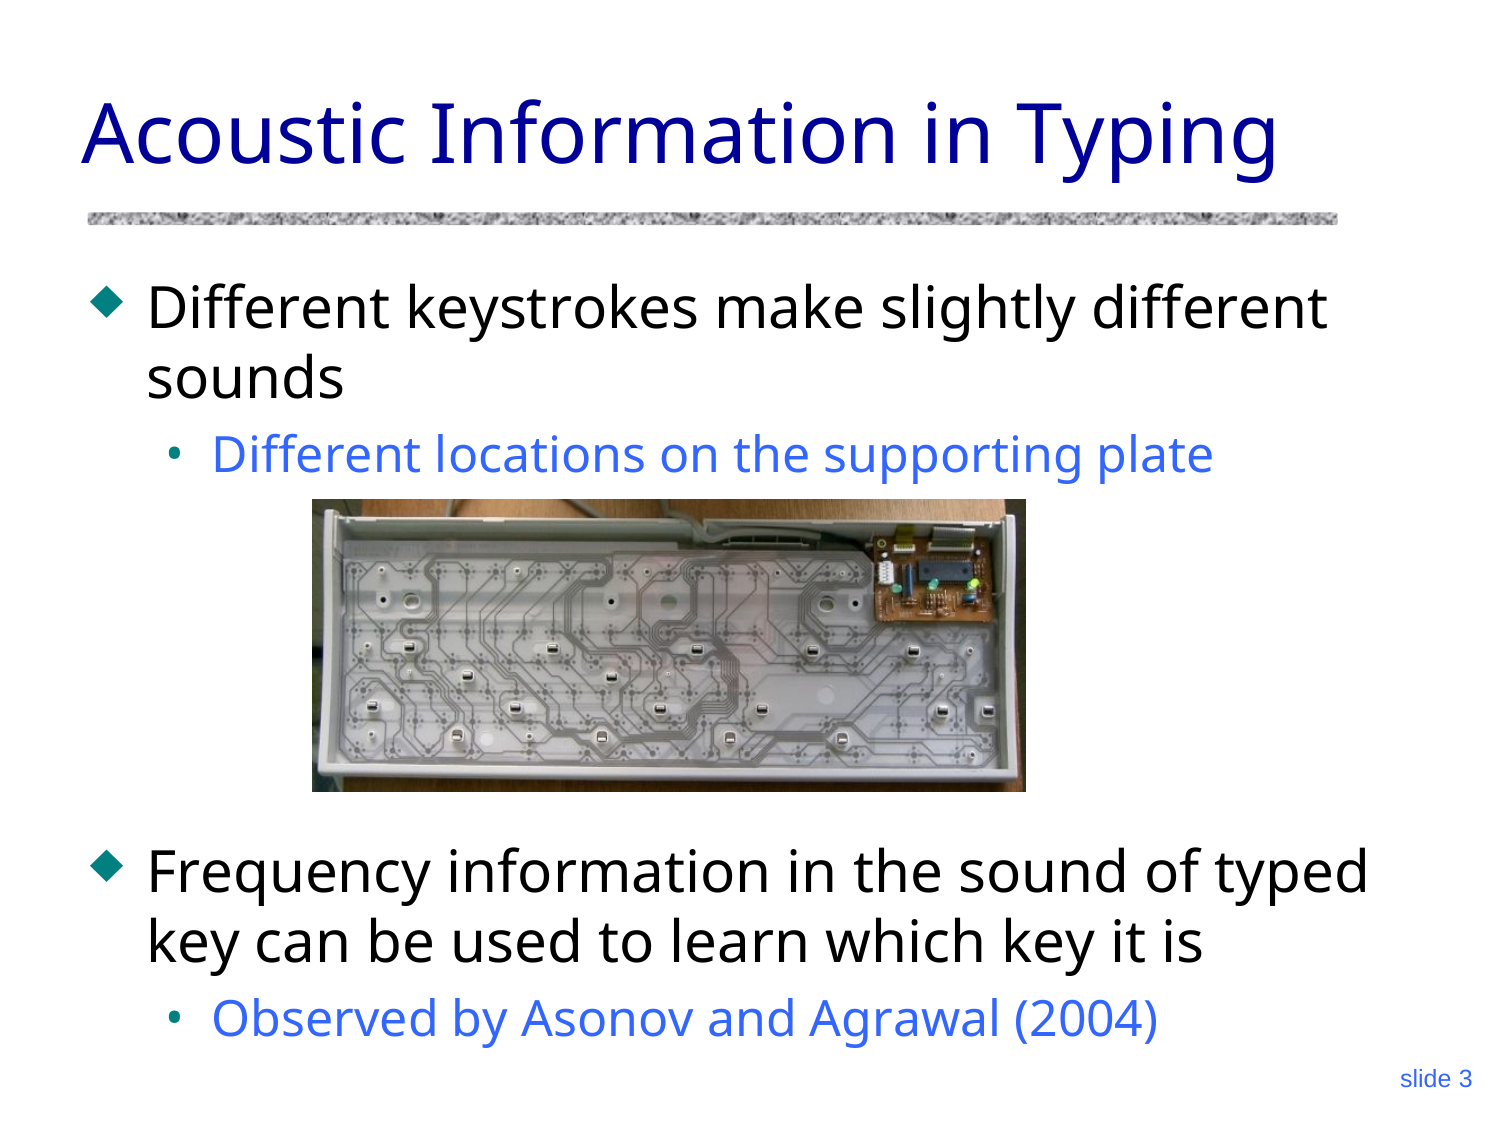

# Acoustic Information in Typing
Different keystrokes make slightly different sounds
Different locations on the supporting plate
Frequency information in the sound of typed key can be used to learn which key it is
Observed by Asonov and Agrawal (2004)
slide